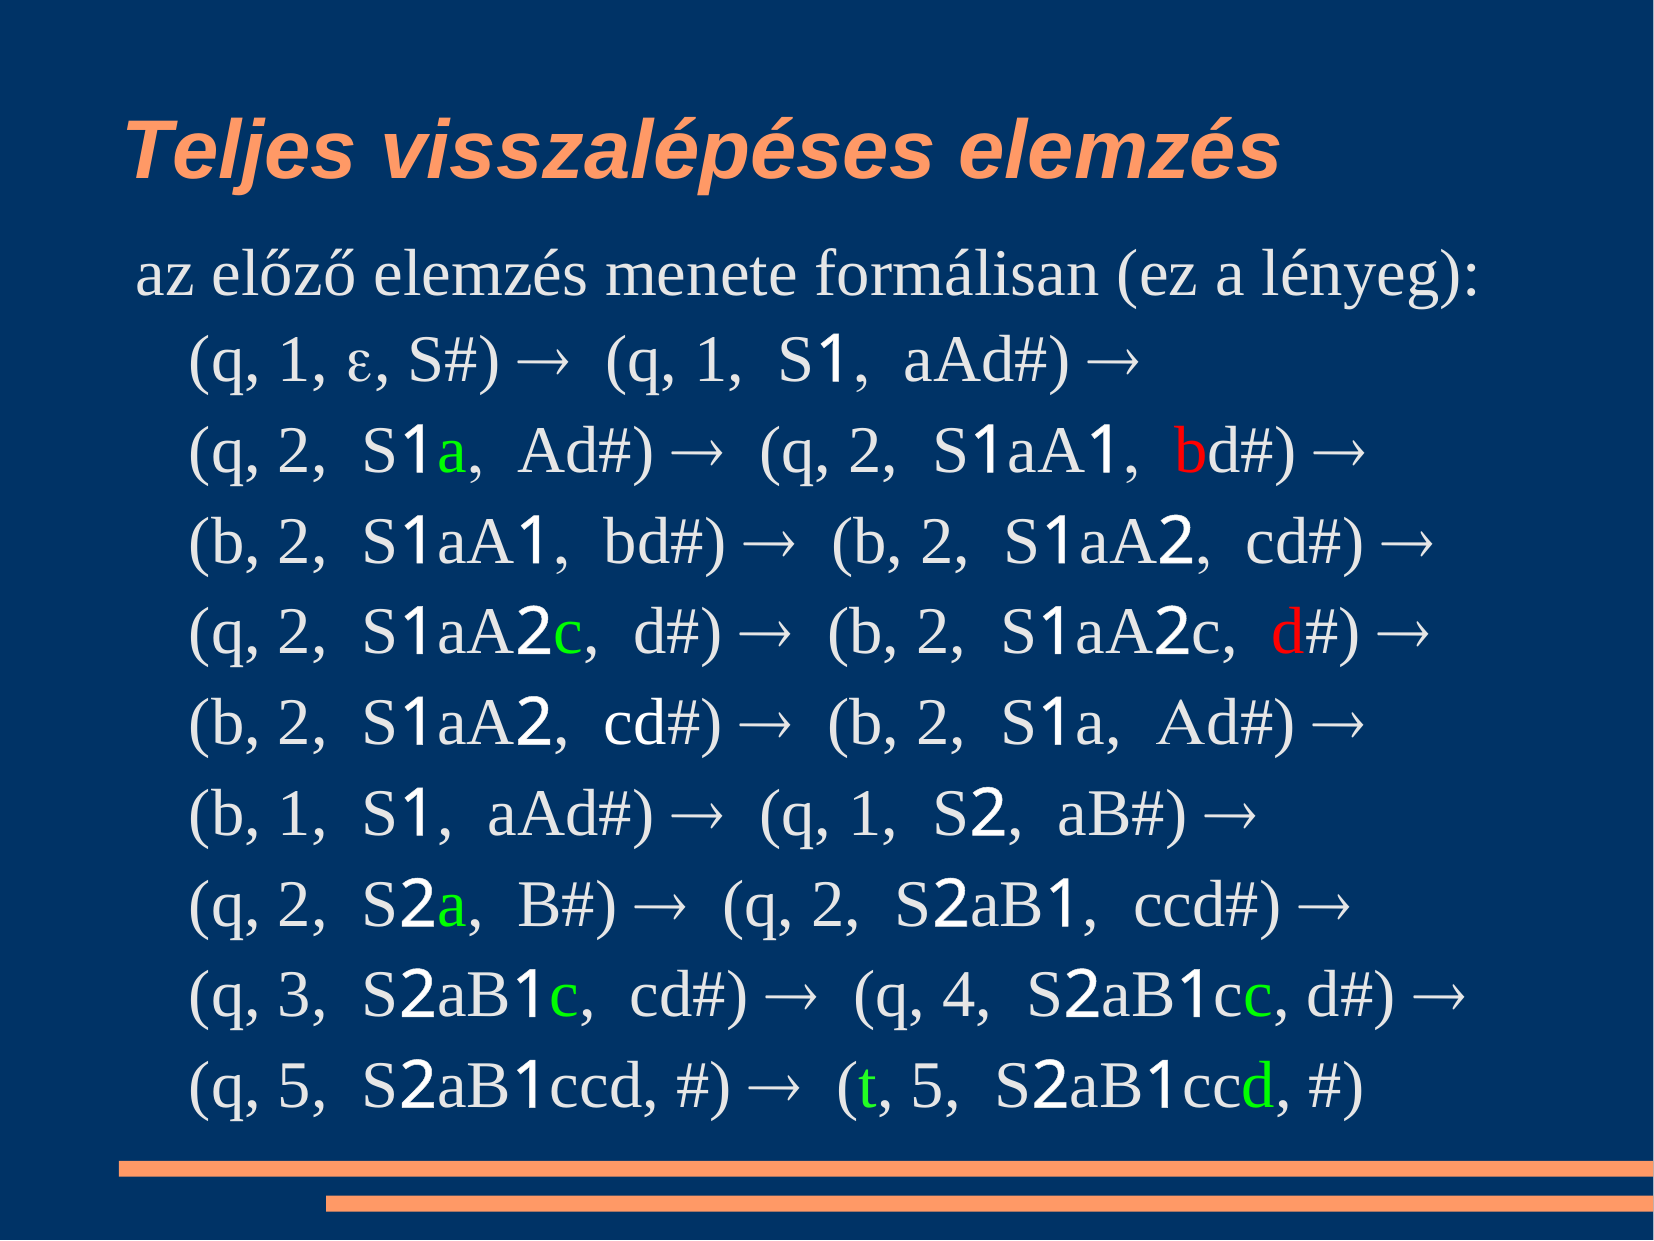

Teljes visszalépéses elemzés
# az előző elemzés menete formálisan (ez a lényeg): (q, 1, , S#) ® (q, 1, S1, aAd#) ® (q, 2, S1a, Ad#) ® (q, 2, S1aA1, bd#) ® (b, 2, S1aA1, bd#) ® (b, 2, S1aA2, cd#) ® (q, 2, S1aA2c, d#) ® (b, 2, S1aA2c, d#) ® (b, 2, S1aA2, cd#) ® (b, 2, S1a, Ad#) ® (b, 1, S1, aAd#) ® (q, 1, S2, aB#) ® (q, 2, S2a, B#) ® (q, 2, S2aB1, ccd#) ® (q, 3, S2aB1c, cd#) ® (q, 4, S2aB1cc, d#) ® (q, 5, S2aB1ccd, #) ® (t, 5, S2aB1ccd, #)